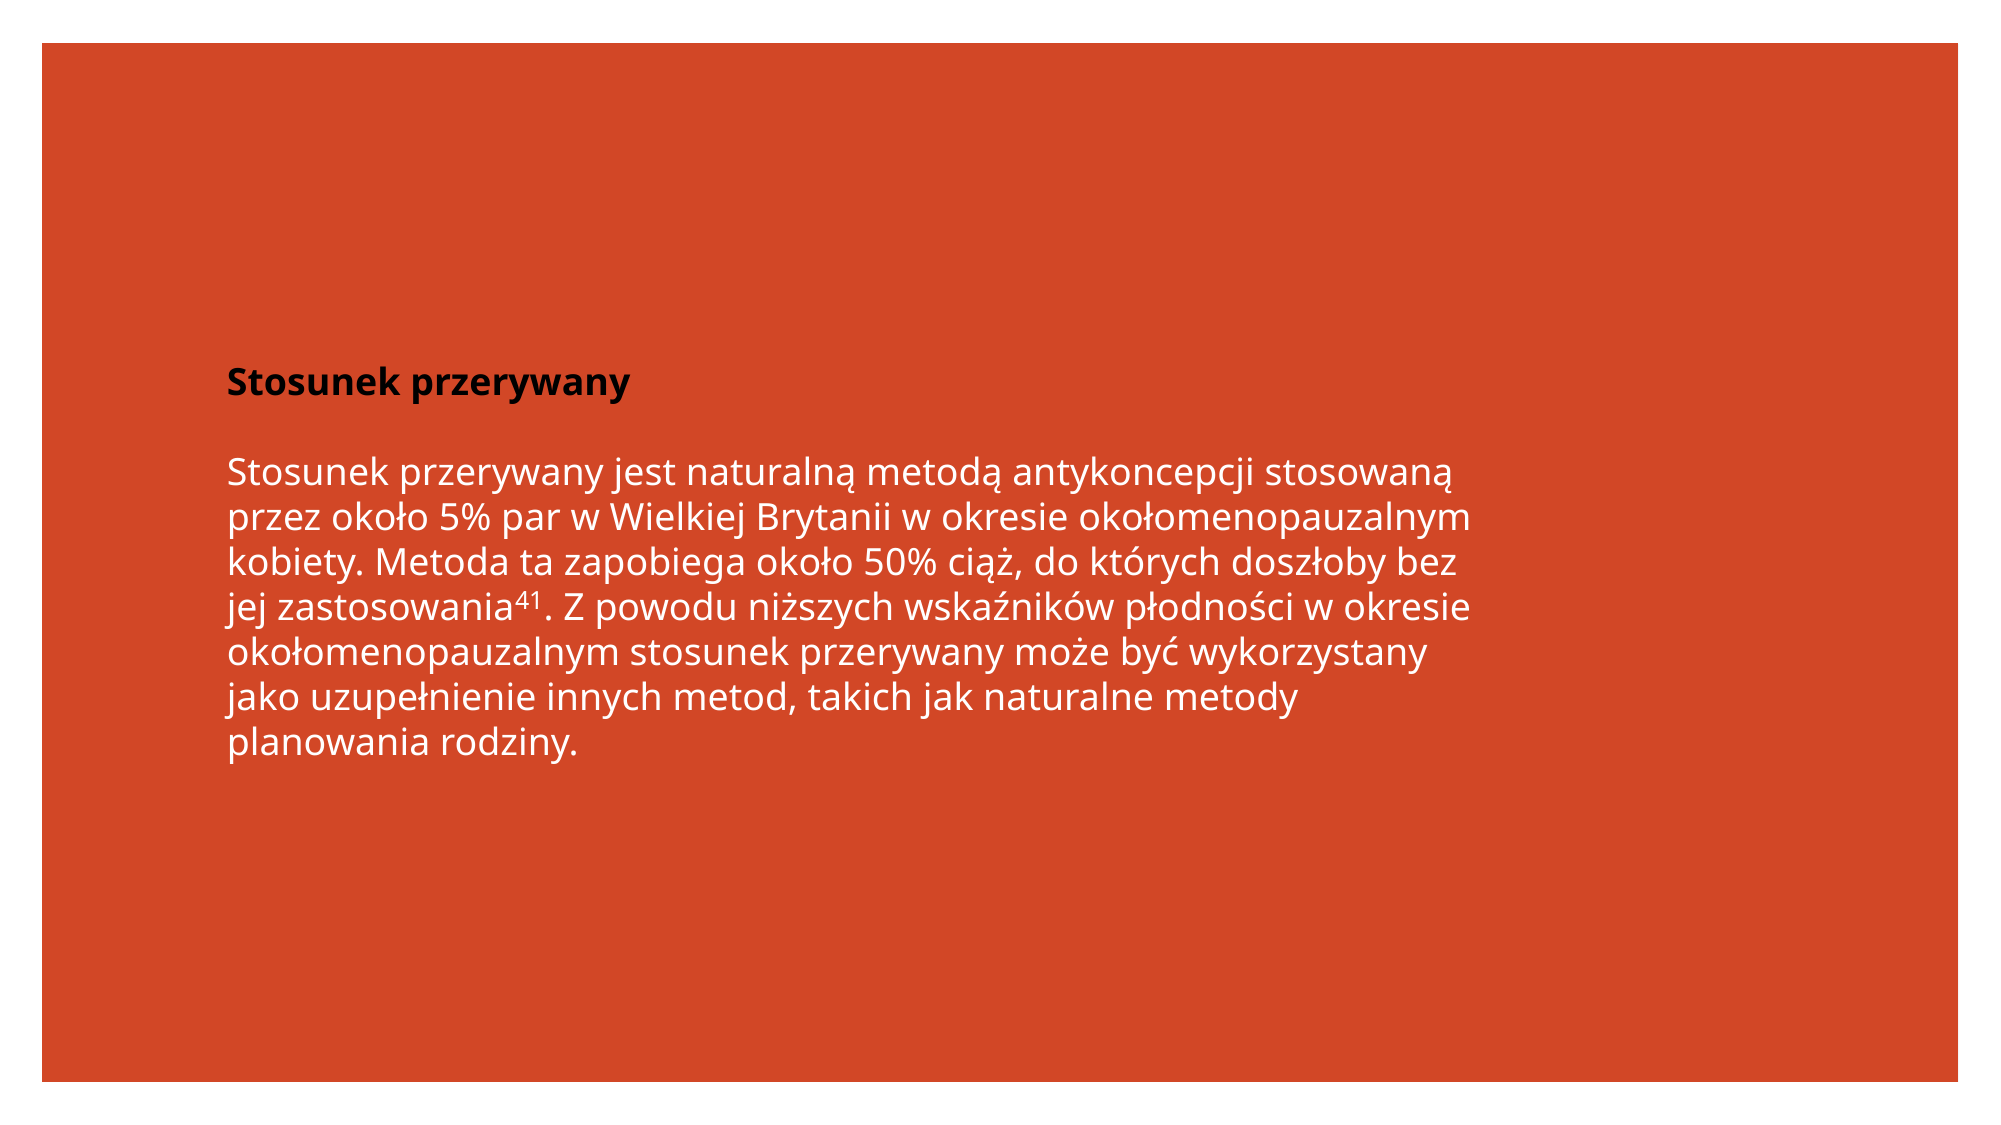

Stosunek przerywany
Stosunek przerywany jest naturalną metodą antykoncepcji stosowaną przez około 5% par w Wielkiej Brytanii w okresie okołomenopauzalnym kobiety. Metoda ta zapobiega około 50% ciąż, do których doszłoby bez jej zastosowania41. Z powodu niższych wskaźników płodności w okresie okołomenopauzalnym stosunek przerywany może być wykorzystany jako uzupełnienie innych metod, takich jak naturalne metody planowania rodziny.